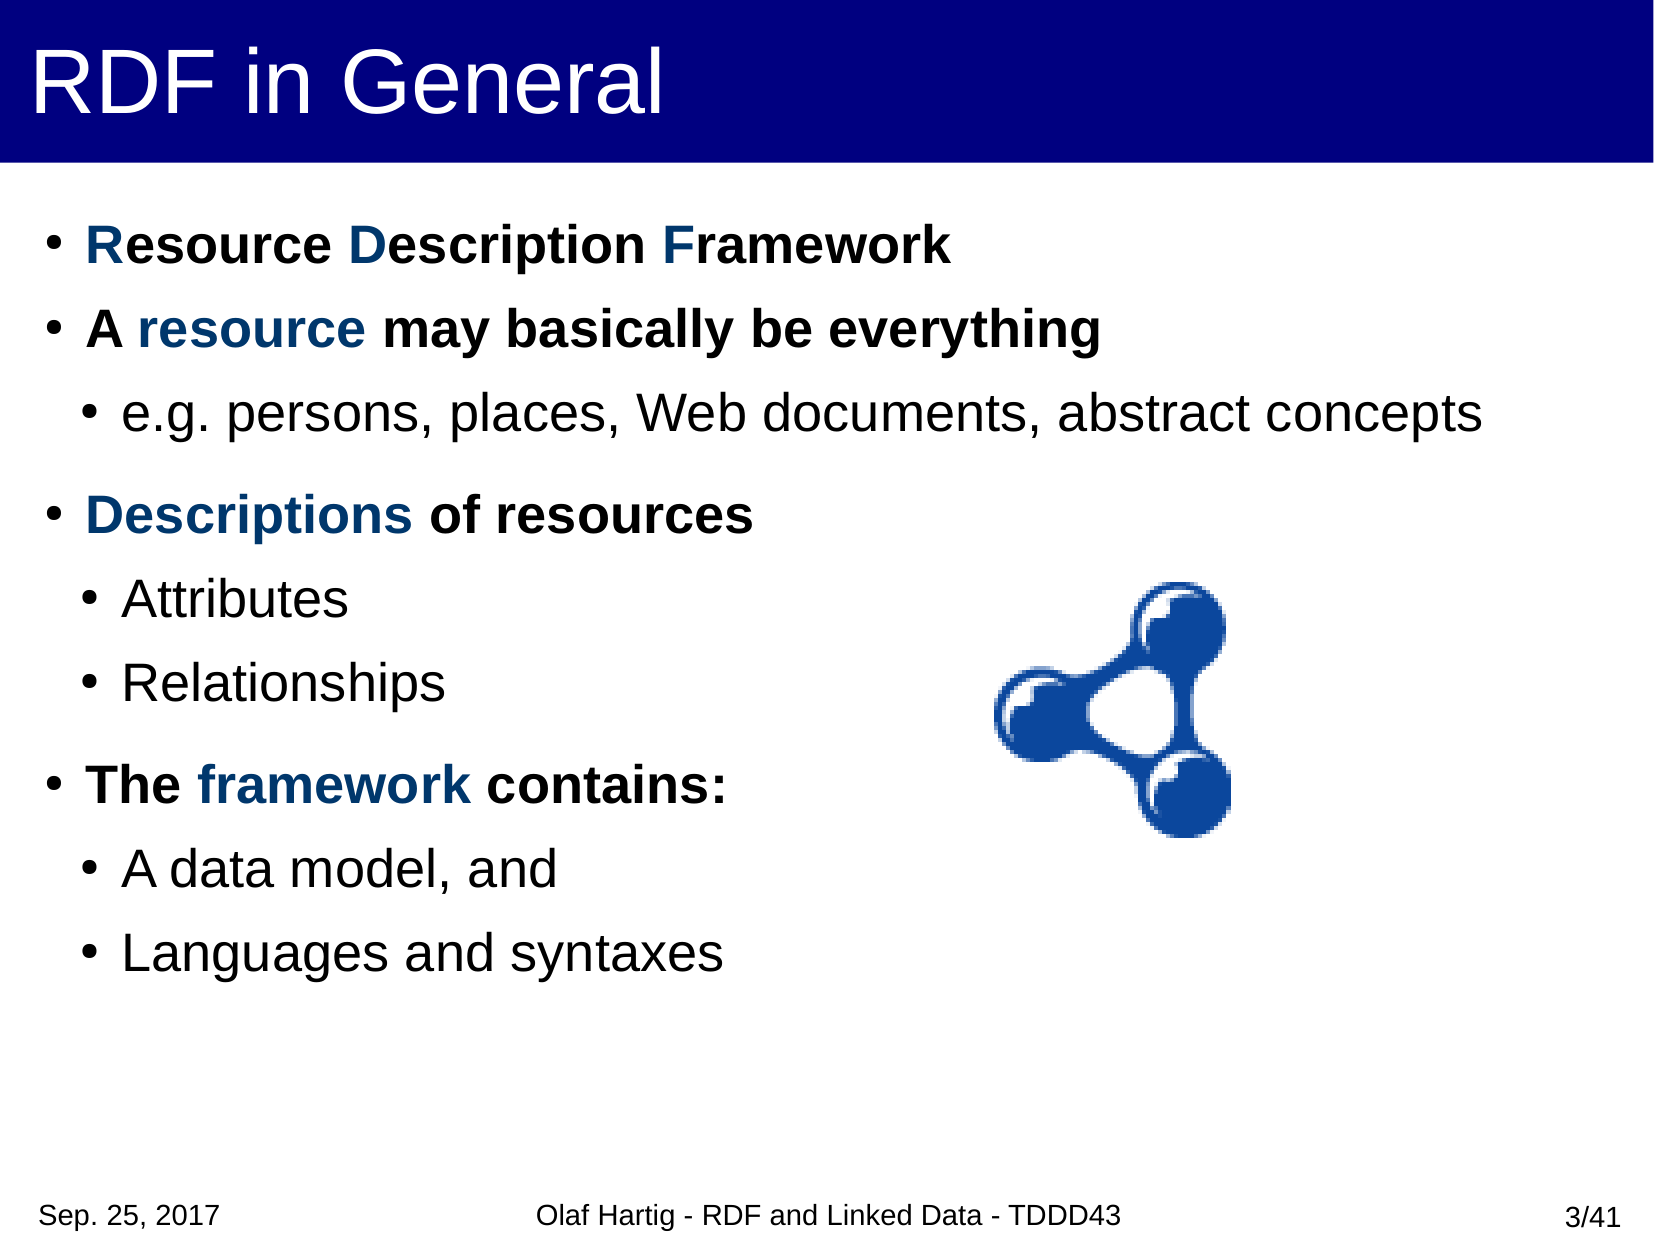

# RDF in General
Resource Description Framework
A resource may basically be everything
e.g. persons, places, Web documents, abstract concepts
Descriptions of resources
Attributes
Relationships
The framework contains:
A data model, and
Languages and syntaxes
Sep. 25, 2017
Olaf Hartig - RDF and Linked Data - TDDD43
3